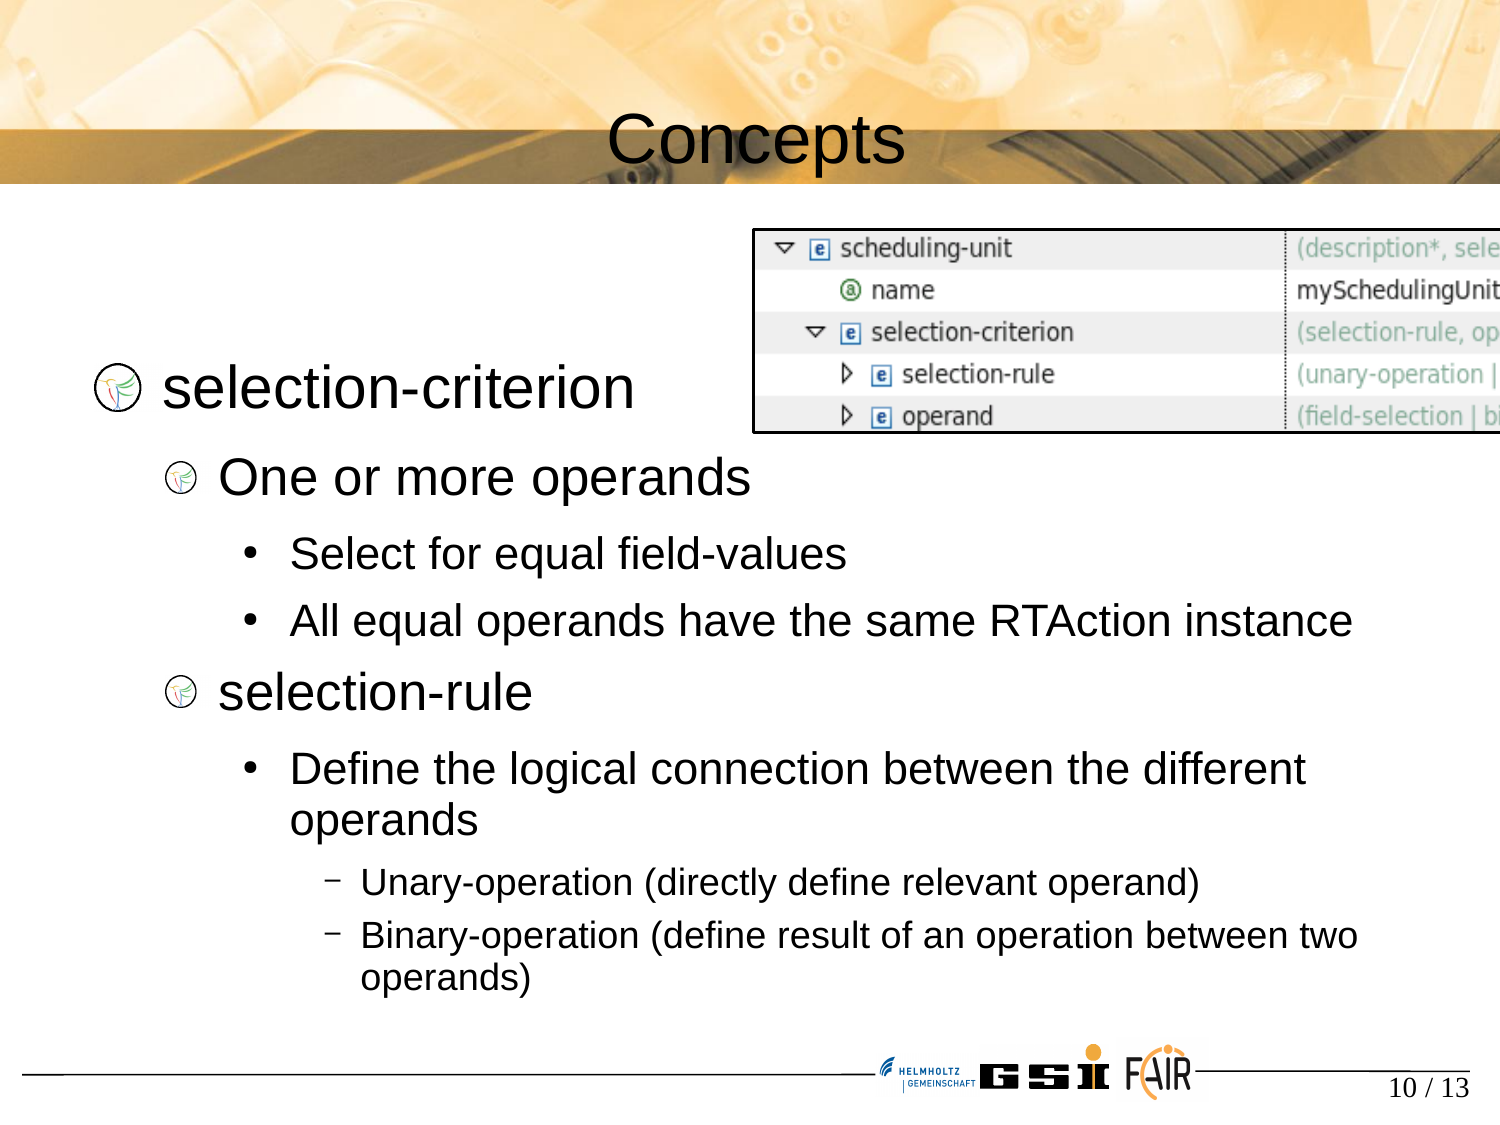

# Concepts
selection-criterion
One or more operands
Select for equal field-values
All equal operands have the same RTAction instance
selection-rule
Define the logical connection between the different operands
Unary-operation (directly define relevant operand)
Binary-operation (define result of an operation between two operands)
10